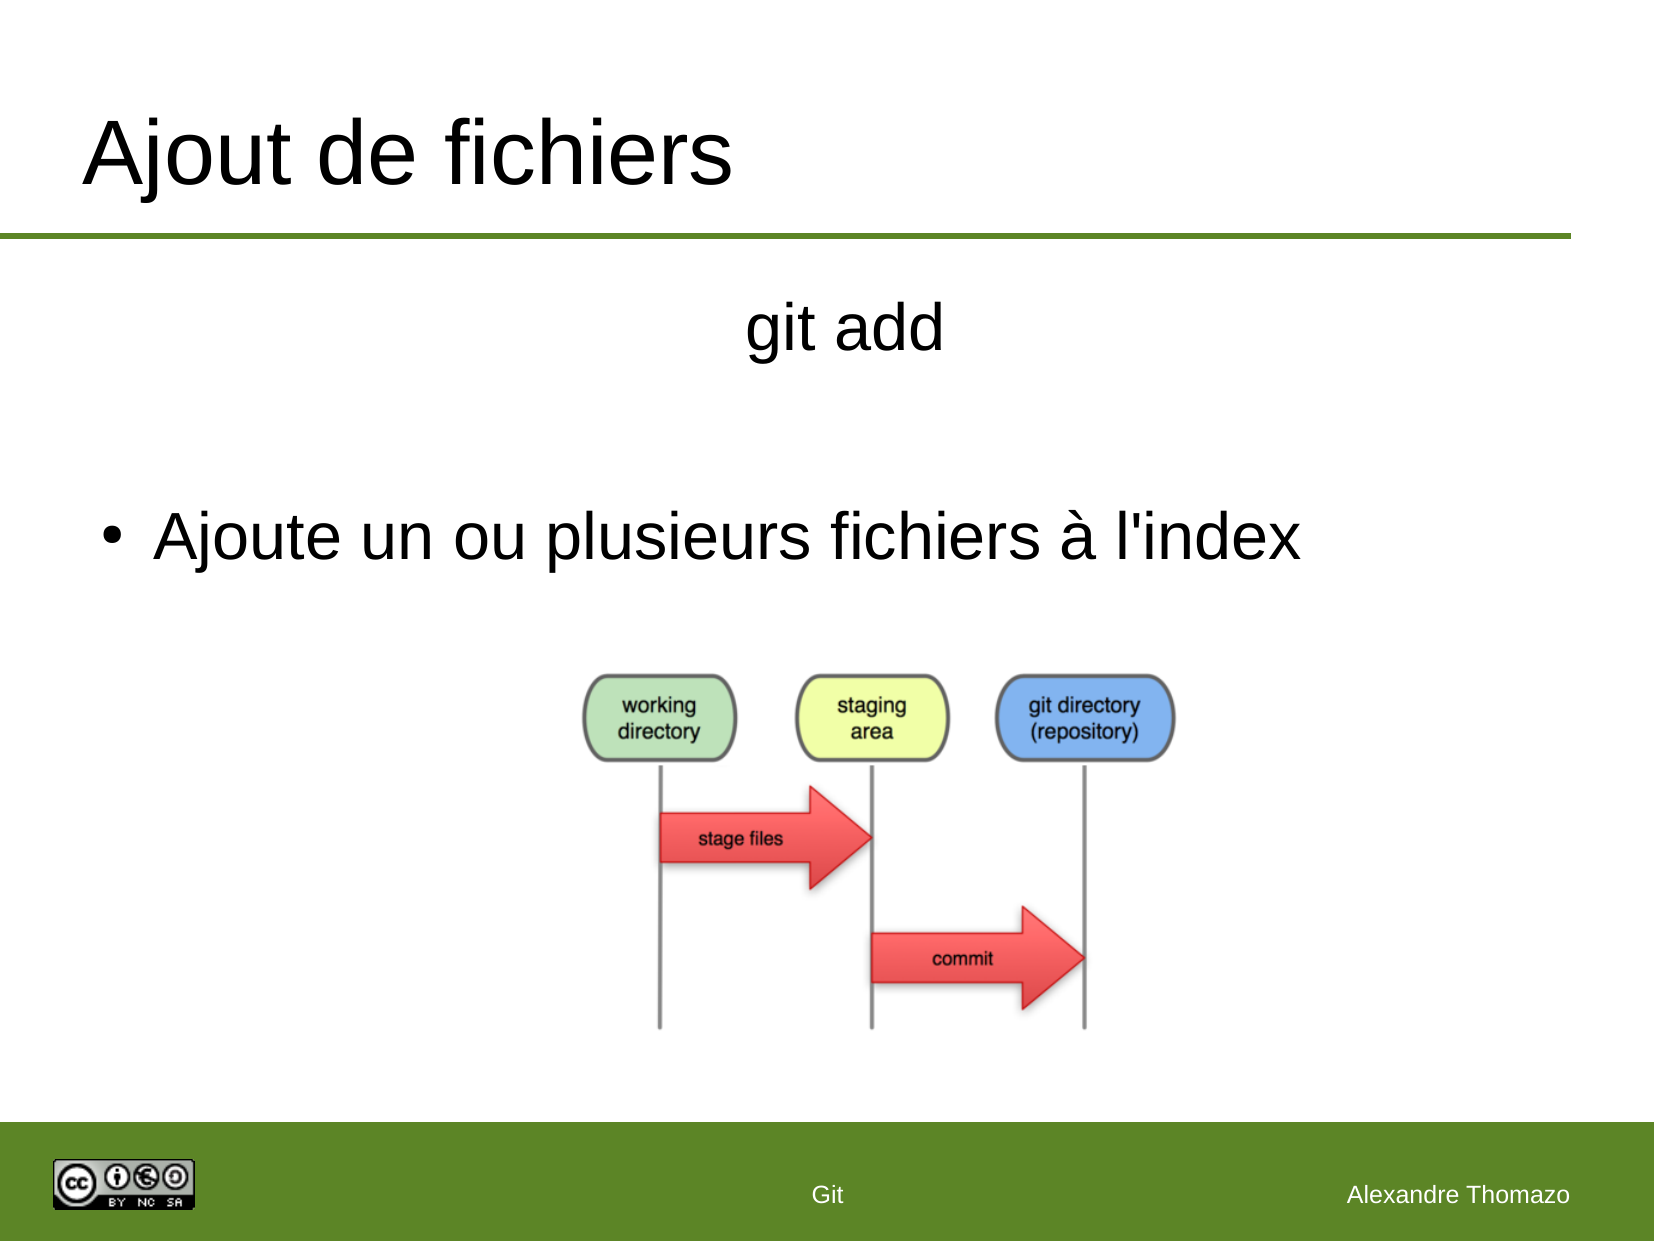

# Ajout de fichiers
git add
Ajoute un ou plusieurs fichiers à l'index
Git
15